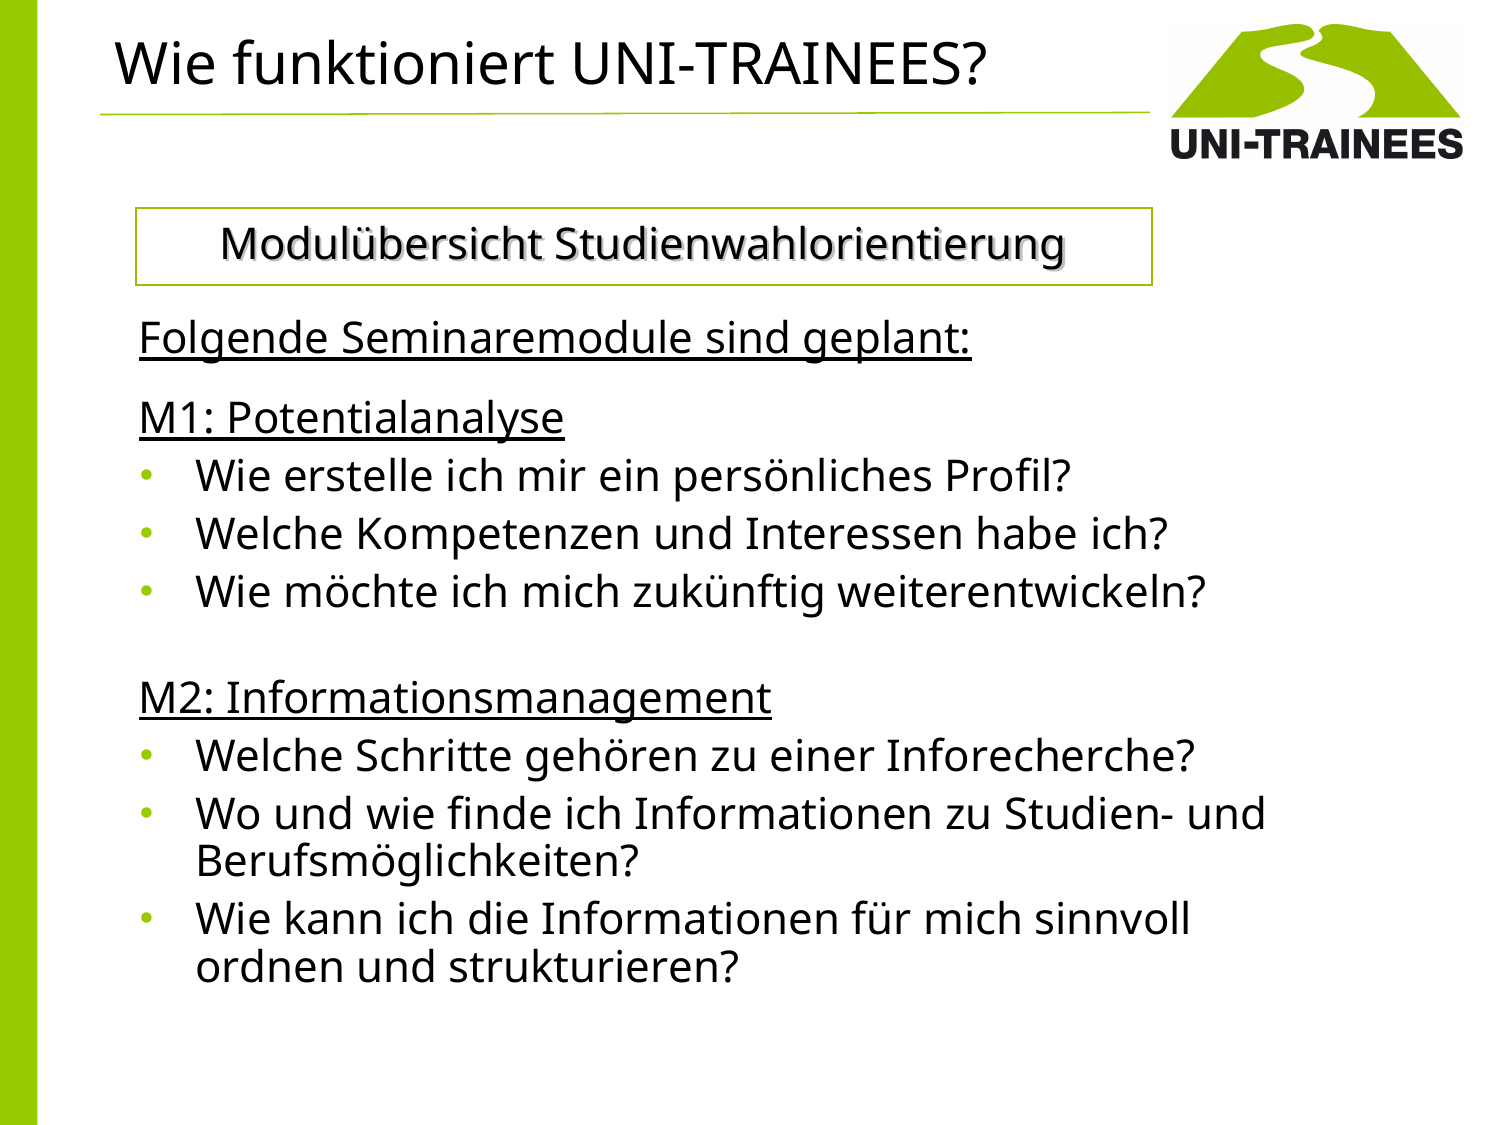

# Wie funktioniert UNI-TRAINEES?
Modulübersicht Studienwahlorientierung
Folgende Seminaremodule sind geplant:
M1: Potentialanalyse
Wie erstelle ich mir ein persönliches Profil?
Welche Kompetenzen und Interessen habe ich?
Wie möchte ich mich zukünftig weiterentwickeln?
M2: Informationsmanagement
Welche Schritte gehören zu einer Inforecherche?
Wo und wie finde ich Informationen zu Studien- und Berufsmöglichkeiten?
Wie kann ich die Informationen für mich sinnvoll
ordnen und strukturieren?